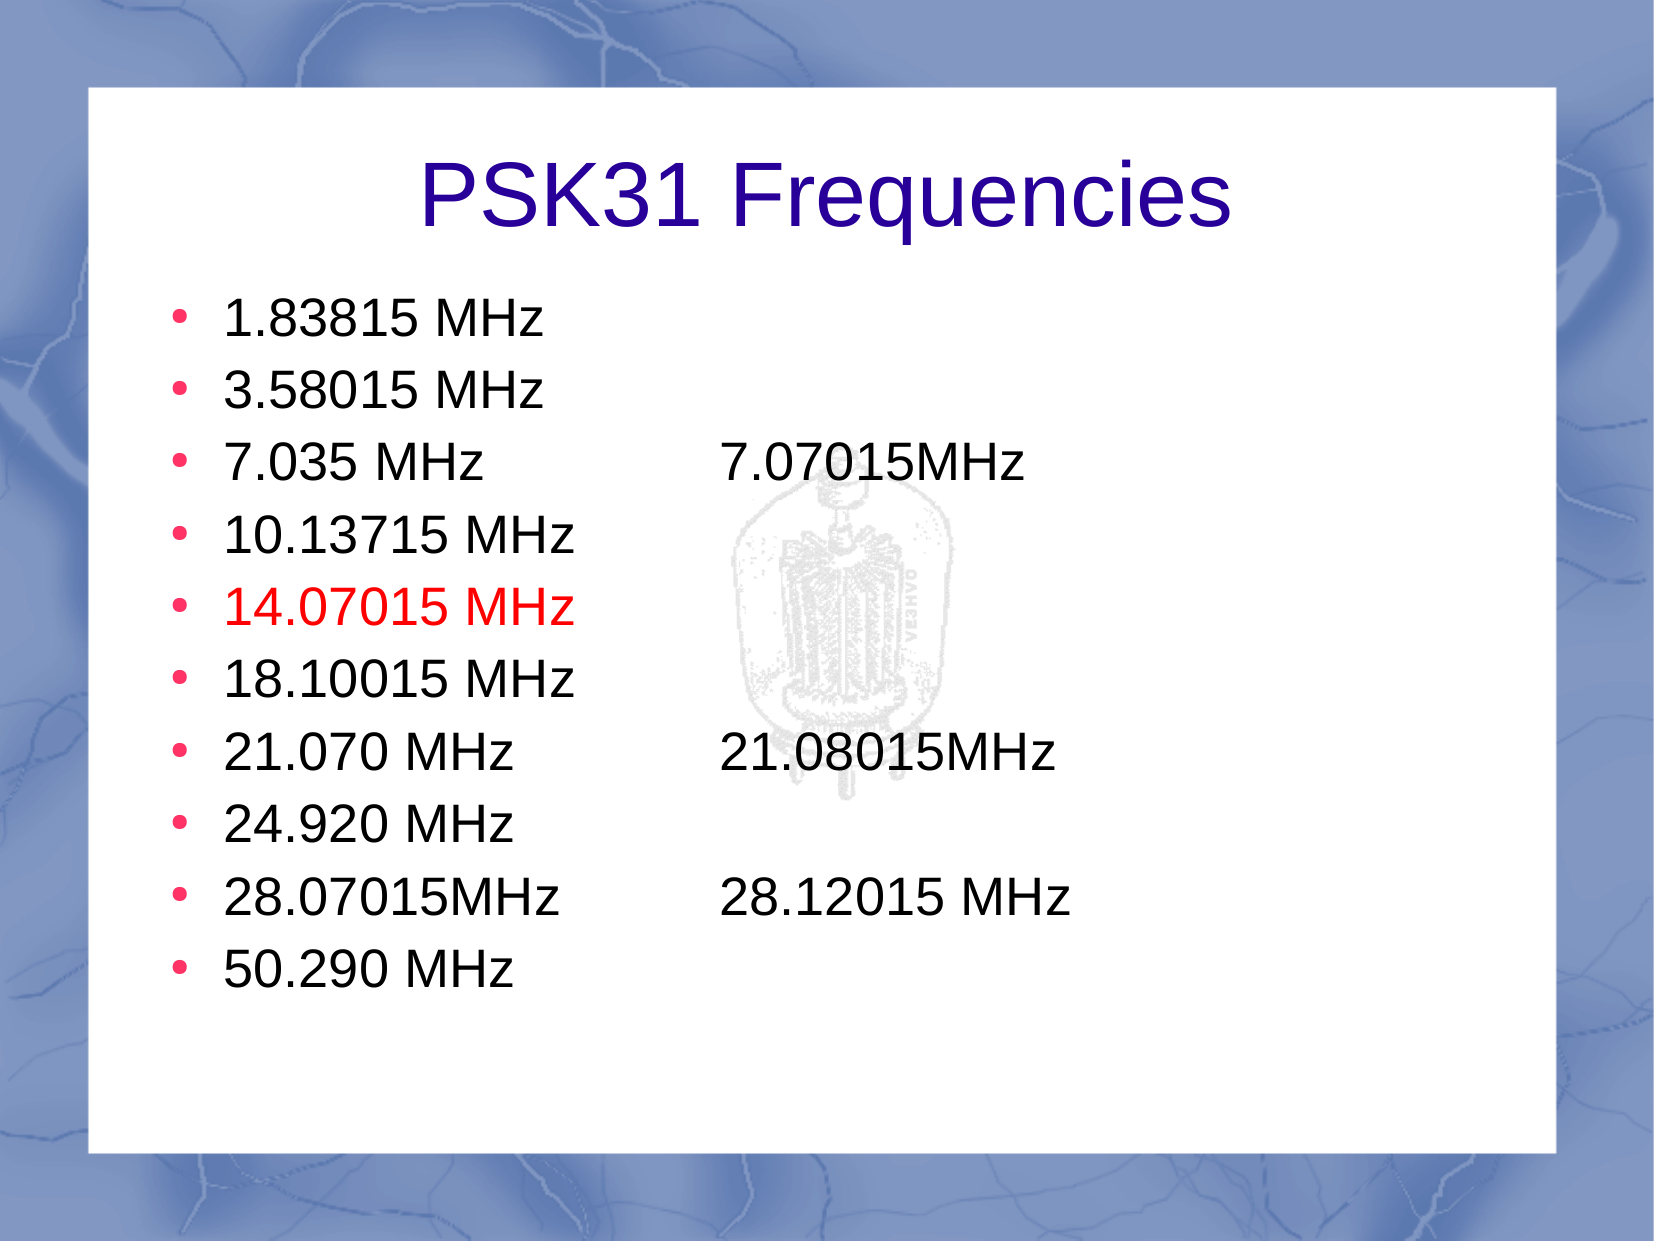

# PSK31 Frequencies
1.83815 MHz
3.58015 MHz
7.035 MHz				7.07015MHz
10.13715 MHz
14.07015 MHz
18.10015 MHz
21.070 MHz			21.08015MHz
24.920 MHz
28.07015MHz			28.12015 MHz
50.290 MHz